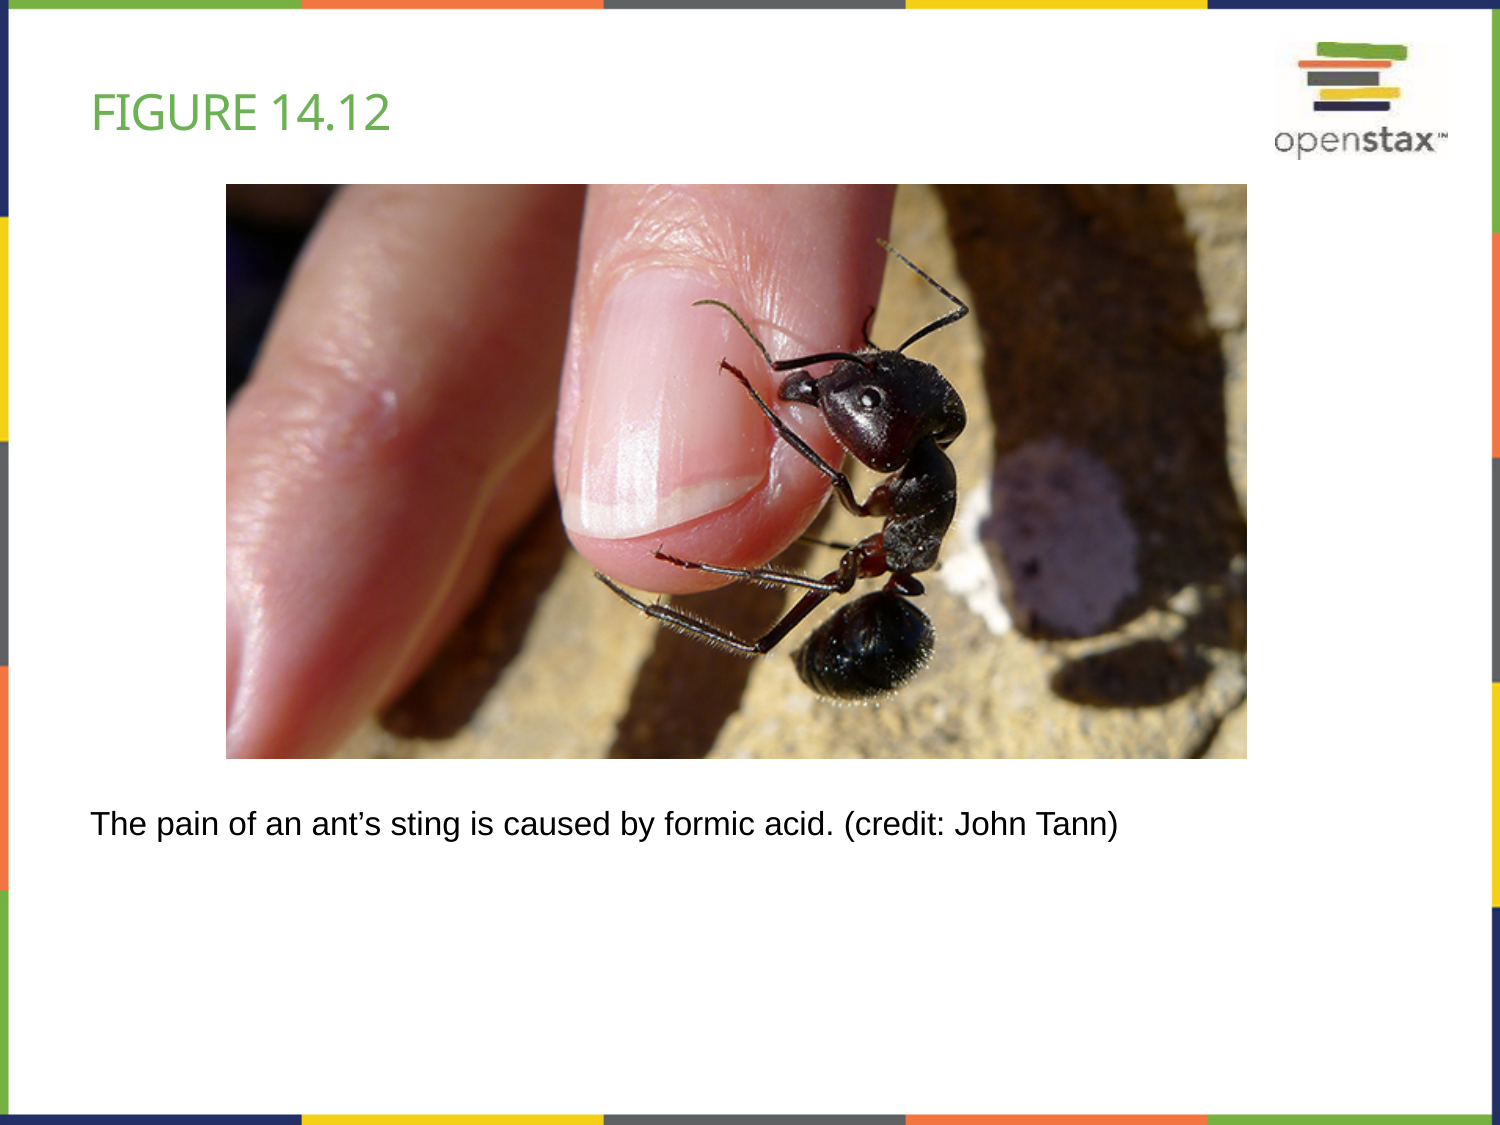

# Figure 14.12
The pain of an ant’s sting is caused by formic acid. (credit: John Tann)